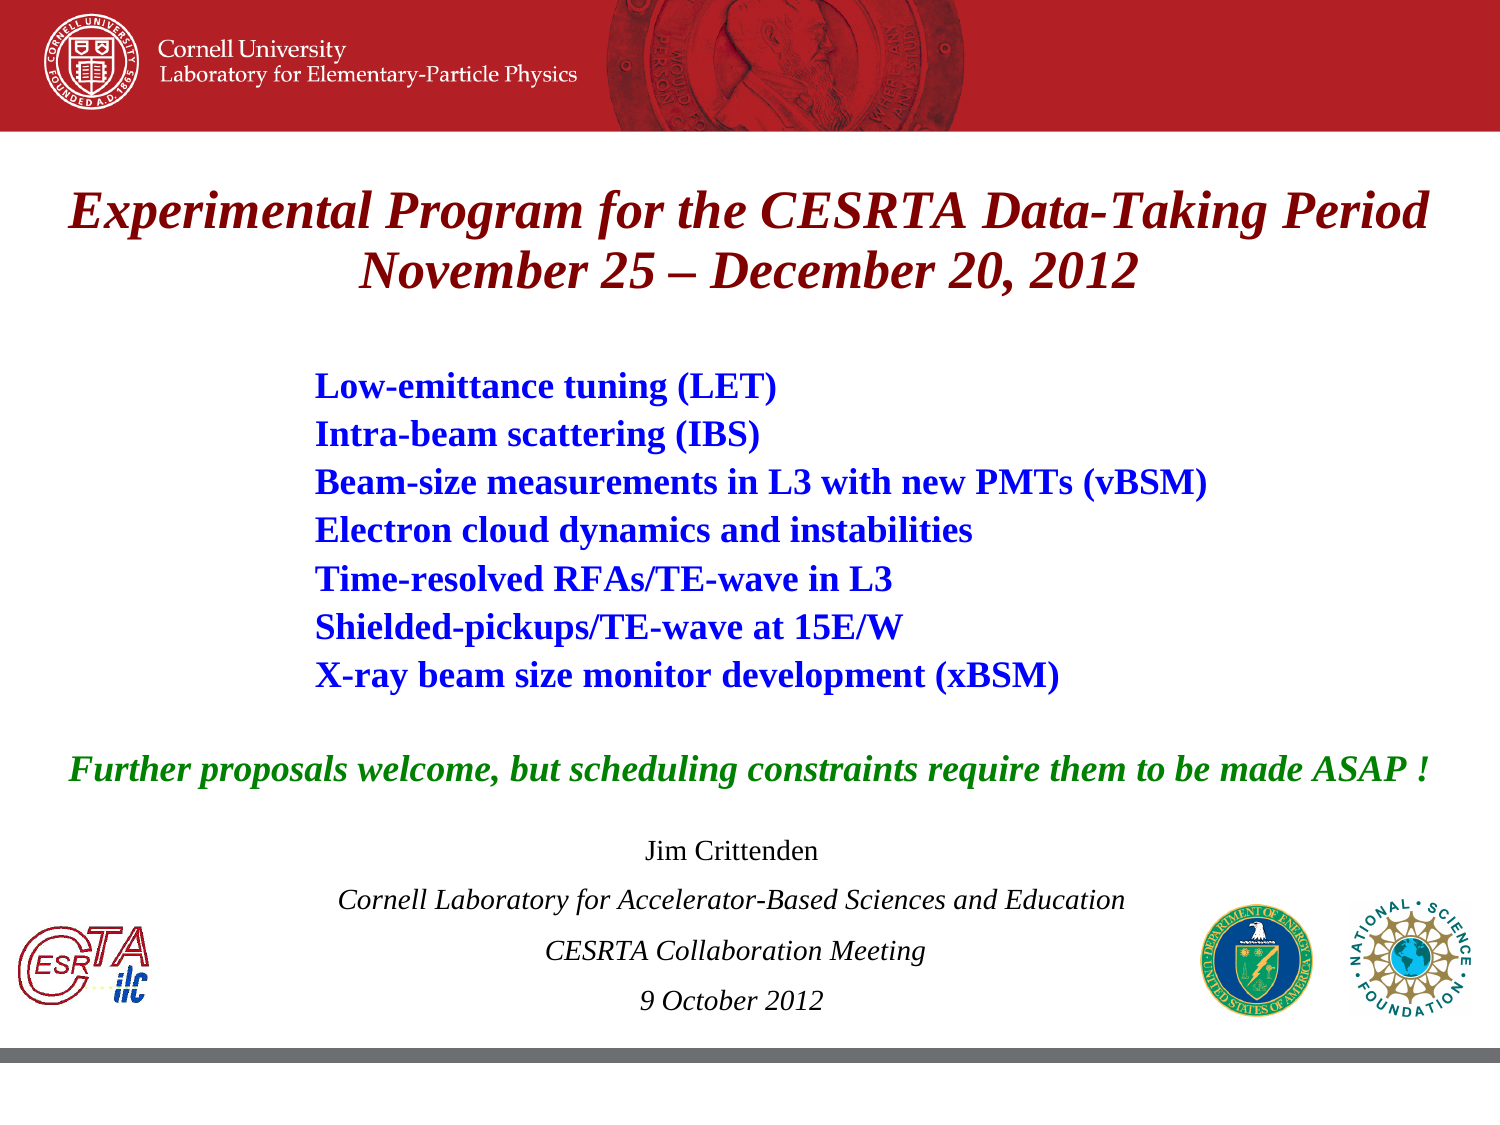

Experimental Program for the CESRTA Data-Taking Period
November 25 – December 20, 2012
Low-emittance tuning (LET)
Intra-beam scattering (IBS)
Beam-size measurements in L3 with new PMTs (vBSM)
Electron cloud dynamics and instabilities
Time-resolved RFAs/TE-wave in L3
Shielded-pickups/TE-wave at 15E/W
X-ray beam size monitor development (xBSM)
Further proposals welcome, but scheduling constraints require them to be made ASAP !
# Jim Crittenden
Cornell Laboratory for Accelerator-Based Sciences and Education
 CESRTA Collaboration Meeting
9 October 2012